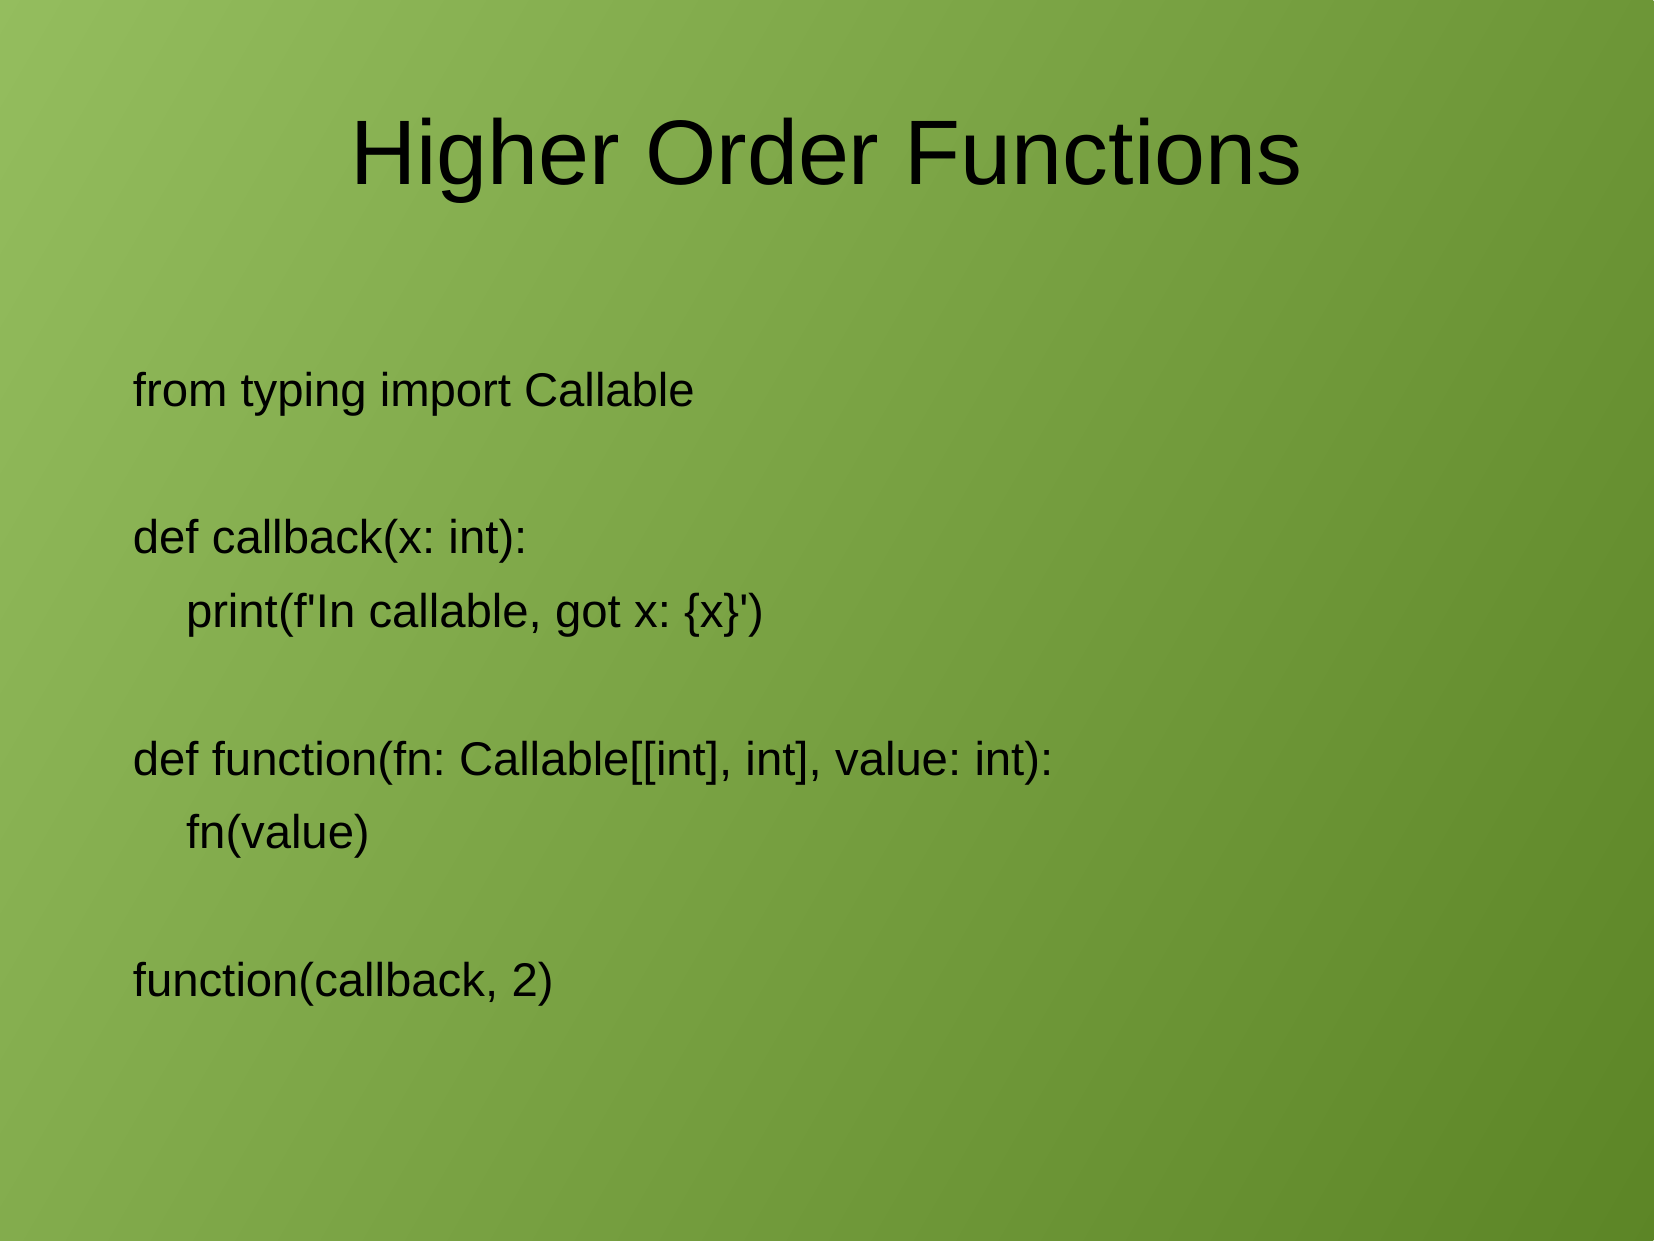

# Higher Order Functions
from typing import Callable
def callback(x: int):
 print(f'In callable, got x: {x}')
def function(fn: Callable[[int], int], value: int):
 fn(value)
function(callback, 2)